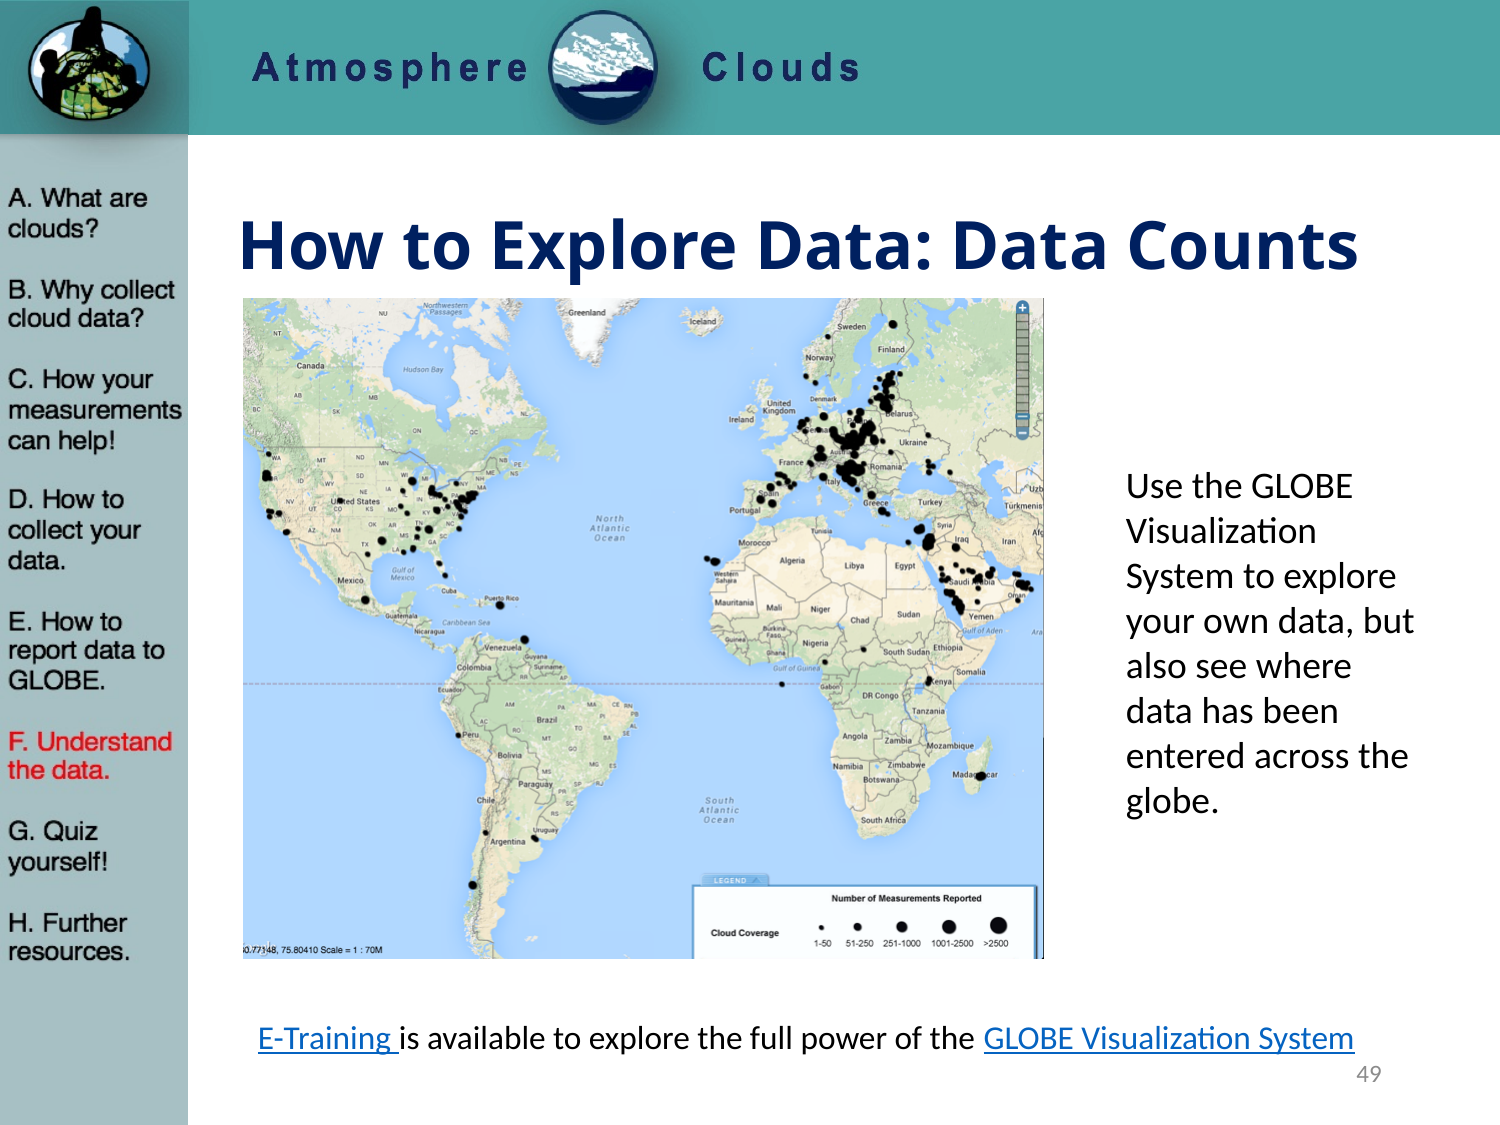

# How to Explore Data: Data Counts
Use the GLOBE Visualization System to explore your own data, but also see where data has been entered across the globe.
E-Training is available to explore the full power of the GLOBE Visualization System